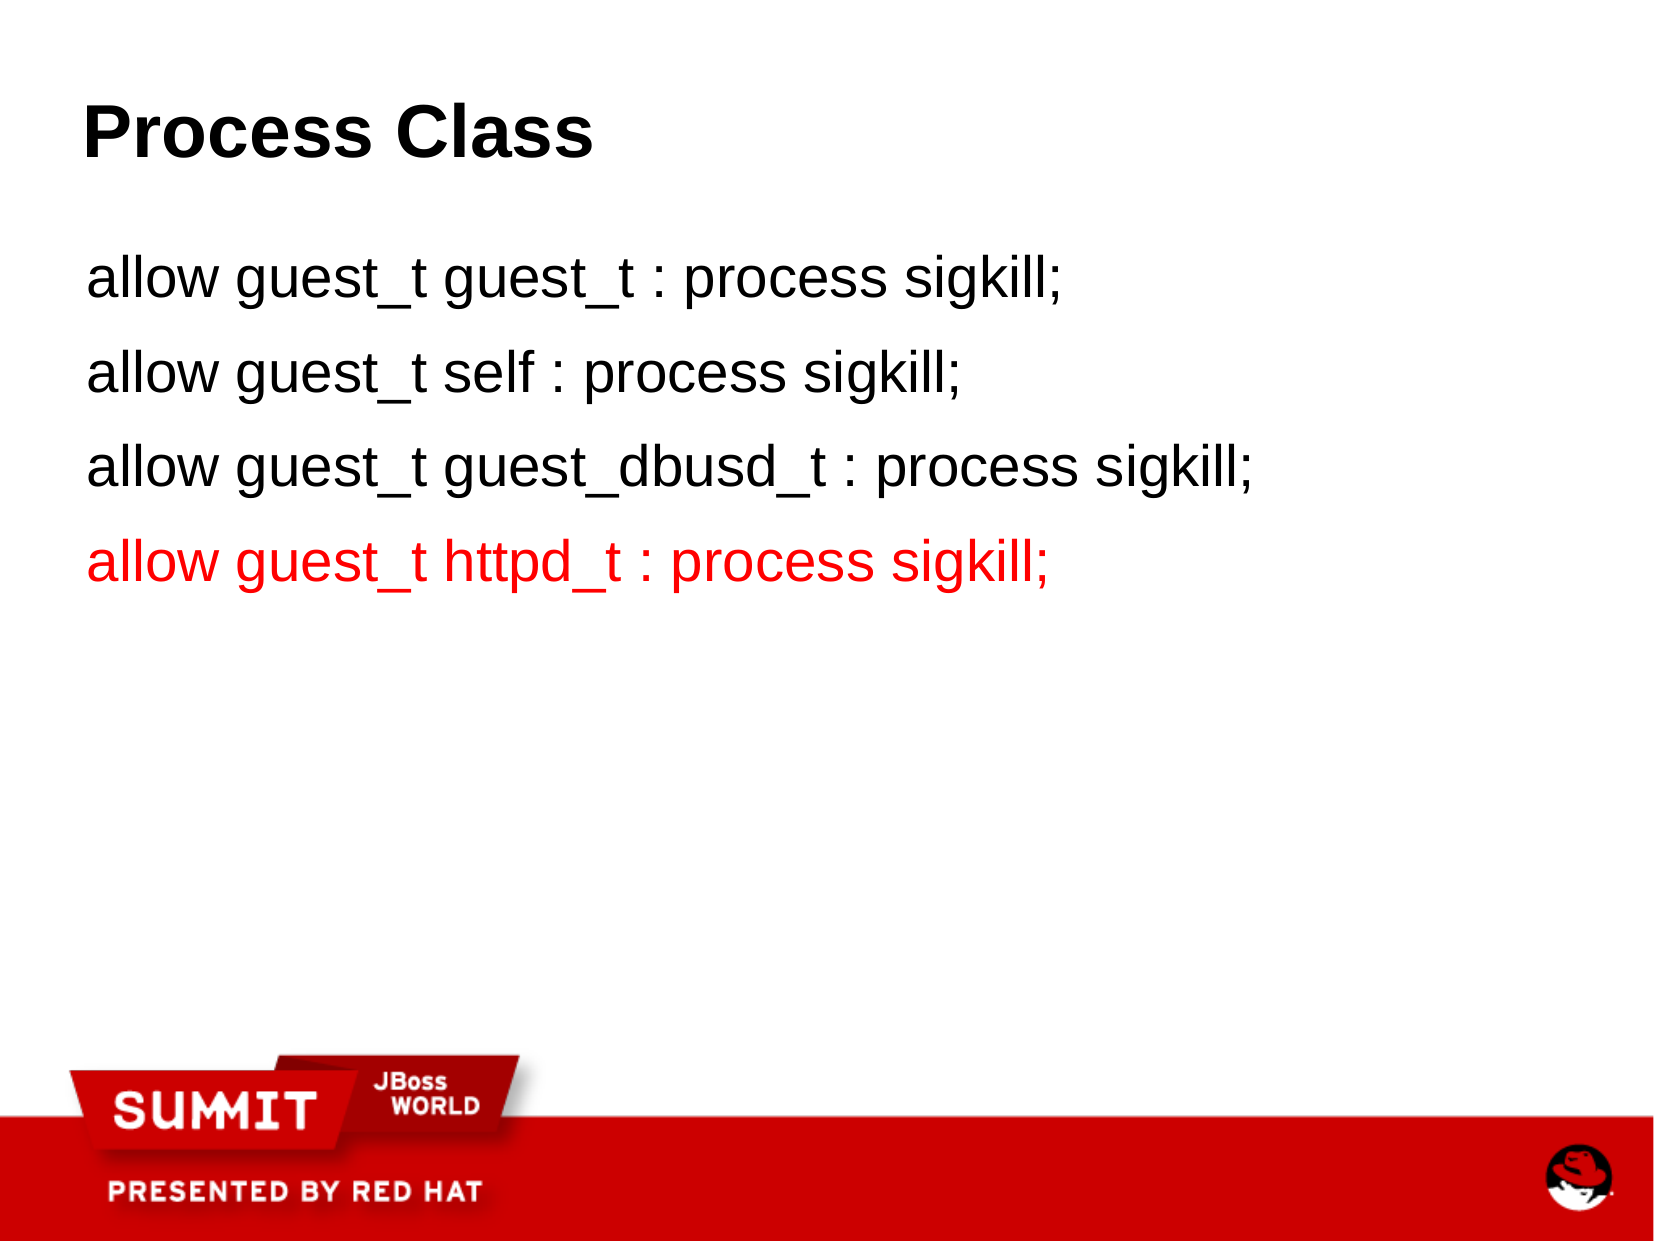

# Process Class
allow guest_t guest_t : process sigkill;
allow guest_t self : process sigkill;
allow guest_t guest_dbusd_t : process sigkill;
allow guest_t httpd_t : process sigkill;